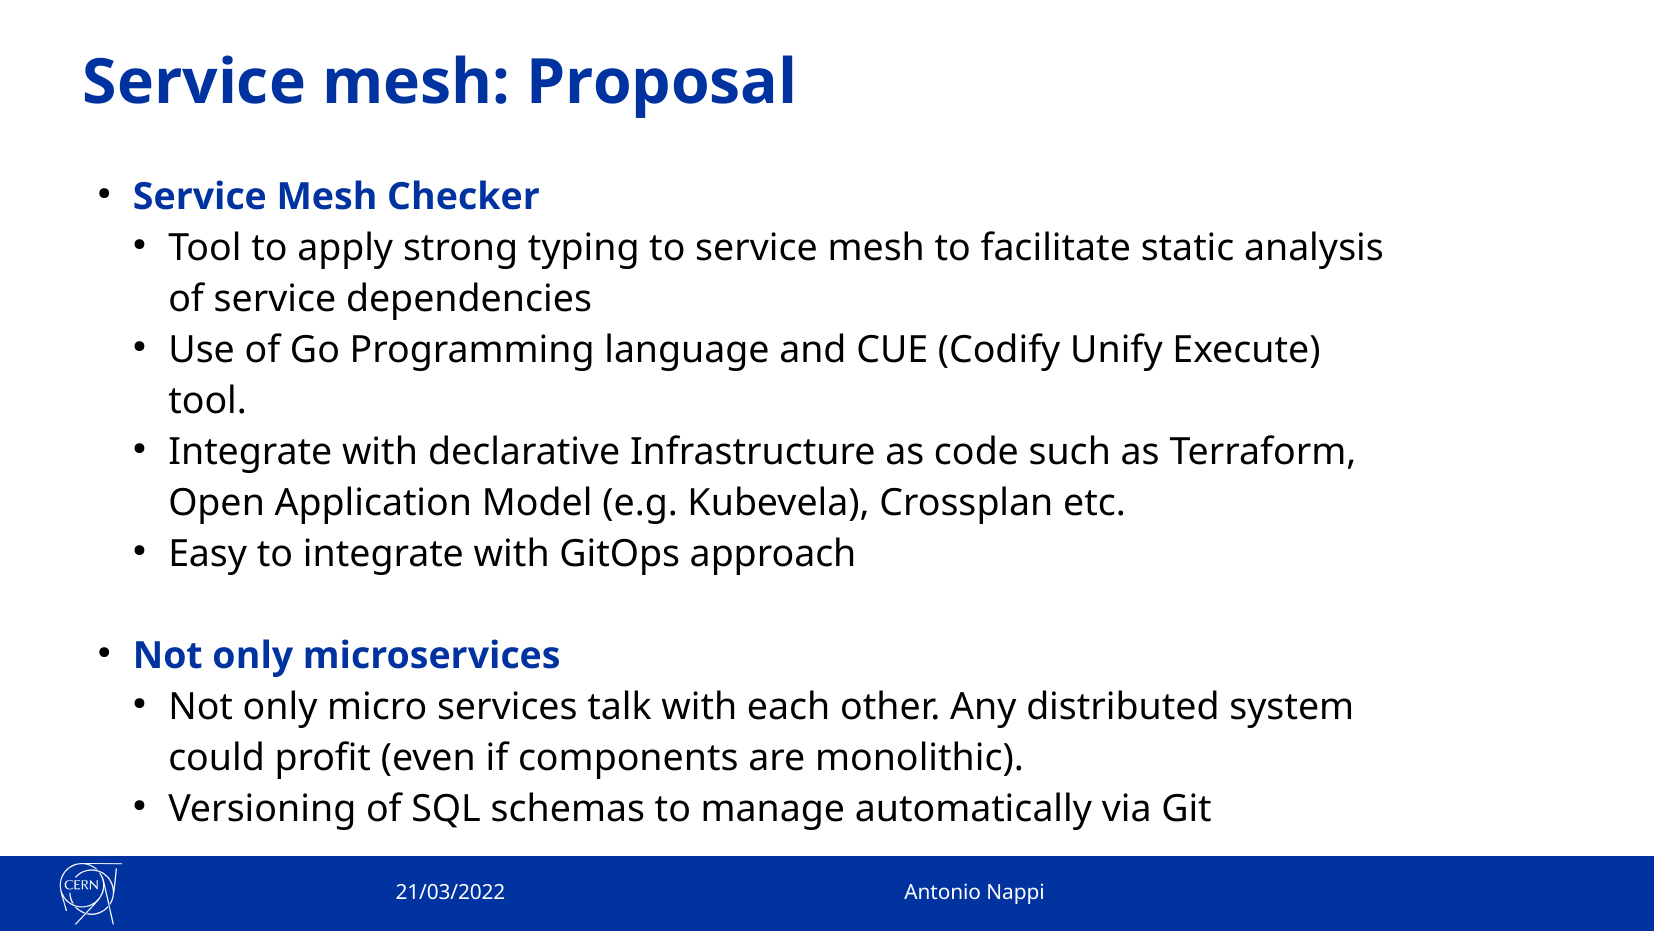

# Service mesh: Proposal
Service Mesh Checker
Tool to apply strong typing to service mesh to facilitate static analysis of service dependencies
Use of Go Programming language and CUE (Codify Unify Execute) tool.
Integrate with declarative Infrastructure as code such as Terraform, Open Application Model (e.g. Kubevela), Crossplan etc.
Easy to integrate with GitOps approach
Not only microservices
Not only micro services talk with each other. Any distributed system could profit (even if components are monolithic).
Versioning of SQL schemas to manage automatically via Git
21/03/2022
Antonio Nappi